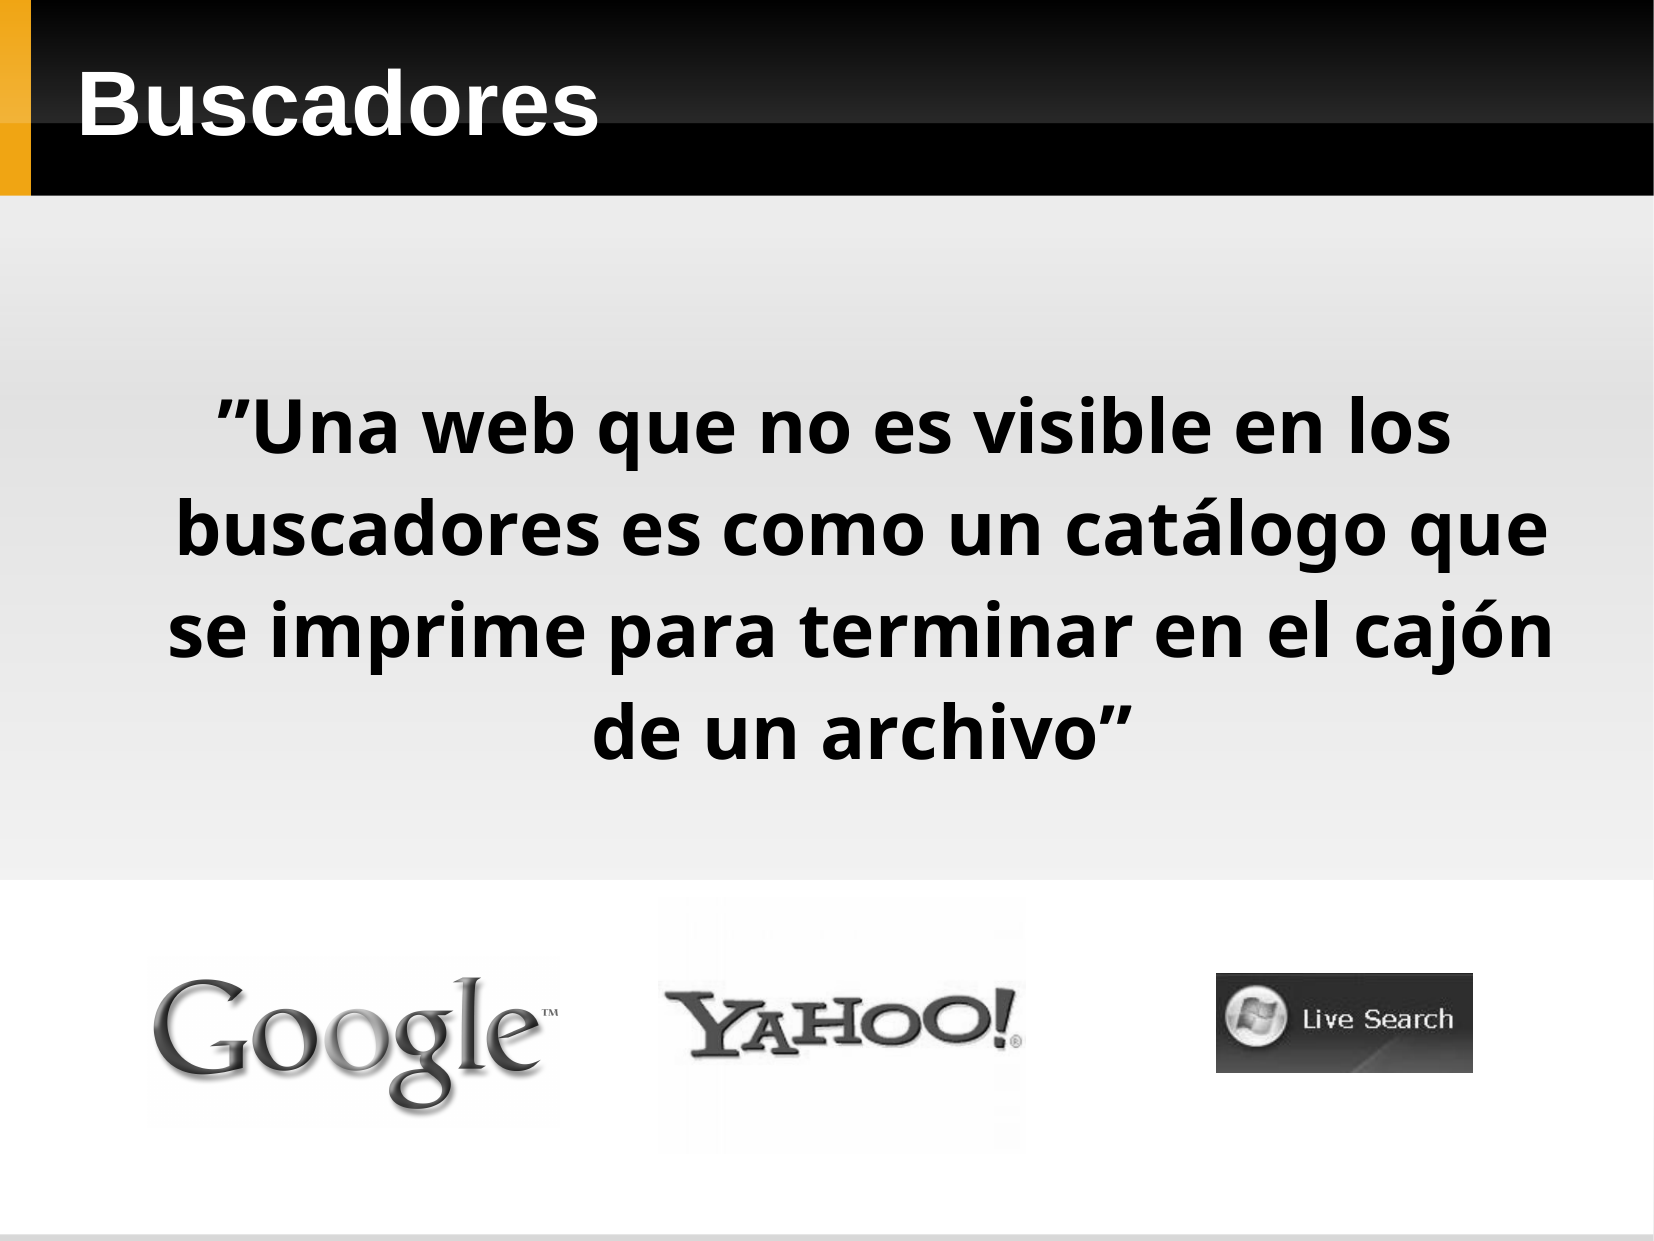

# Buscadores
”Una web que no es visible en los buscadores es como un catálogo que se imprime para terminar en el cajón de un archivo”